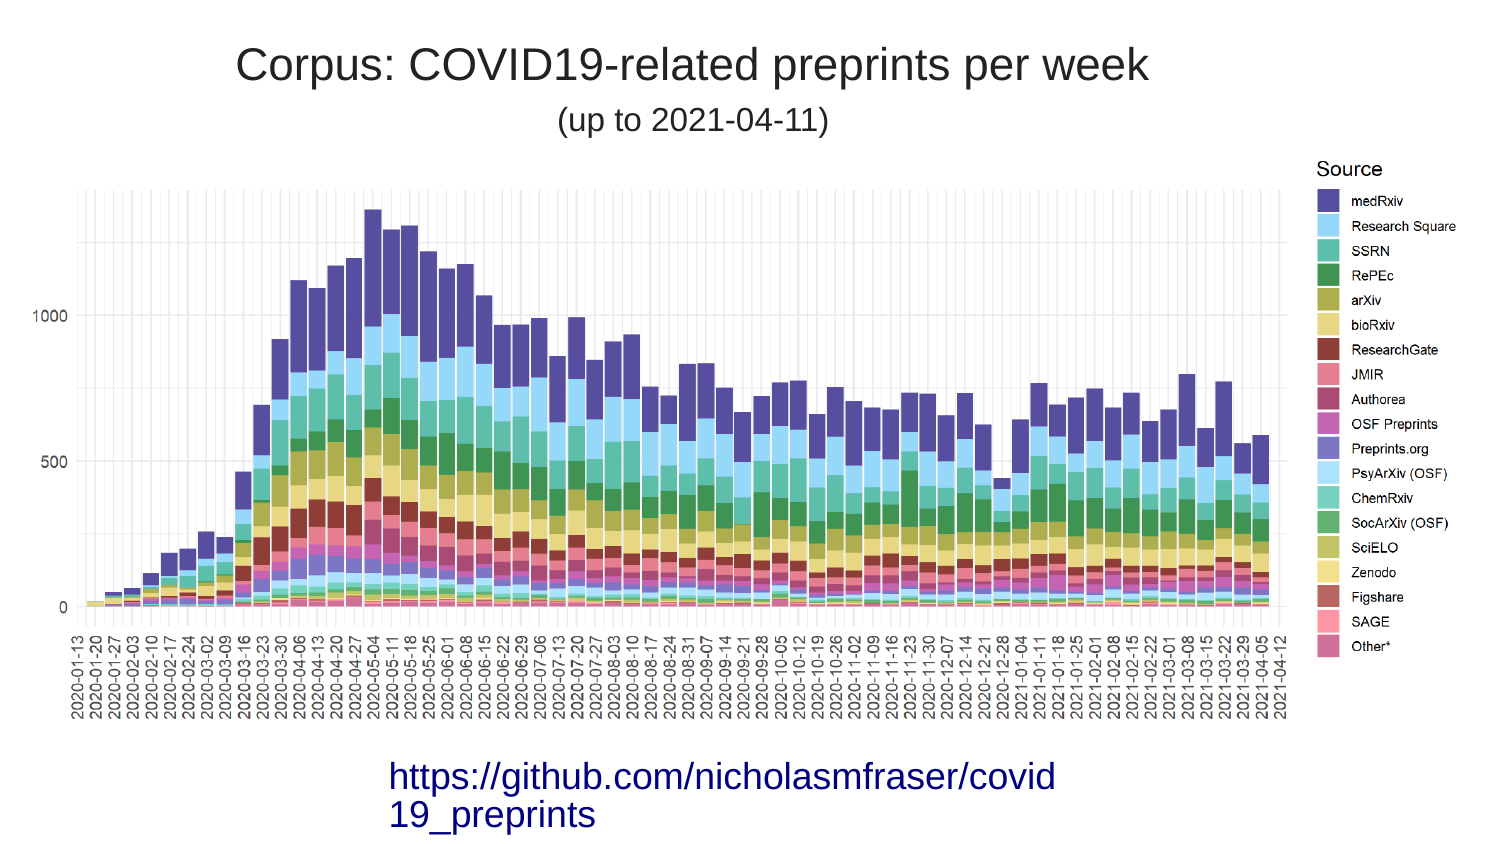

Corpus: COVID19-related preprints per week
(up to 2021-04-11)
https://github.com/nicholasmfraser/covid19_preprints